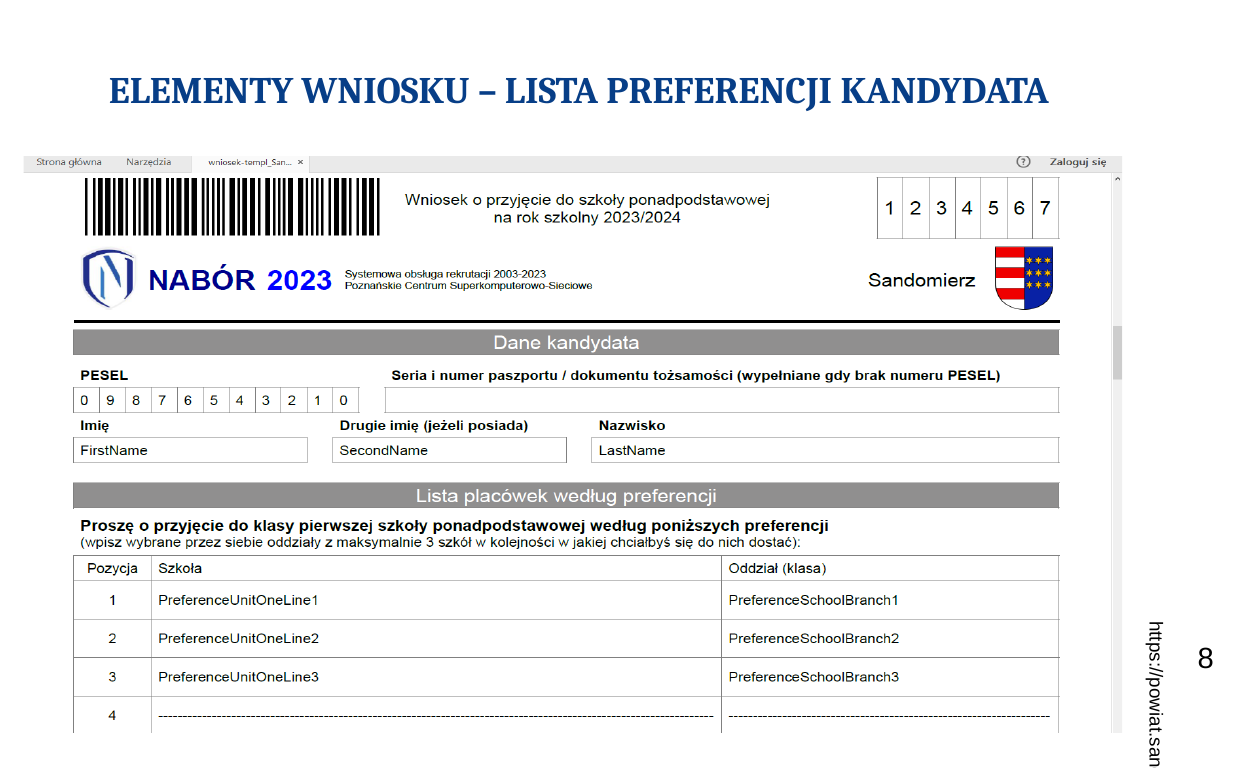

# ELEMENTY WNIOSKU – LISTA PREFERENCJI KANDYDATA
https://powiat.sandomierz.pl/